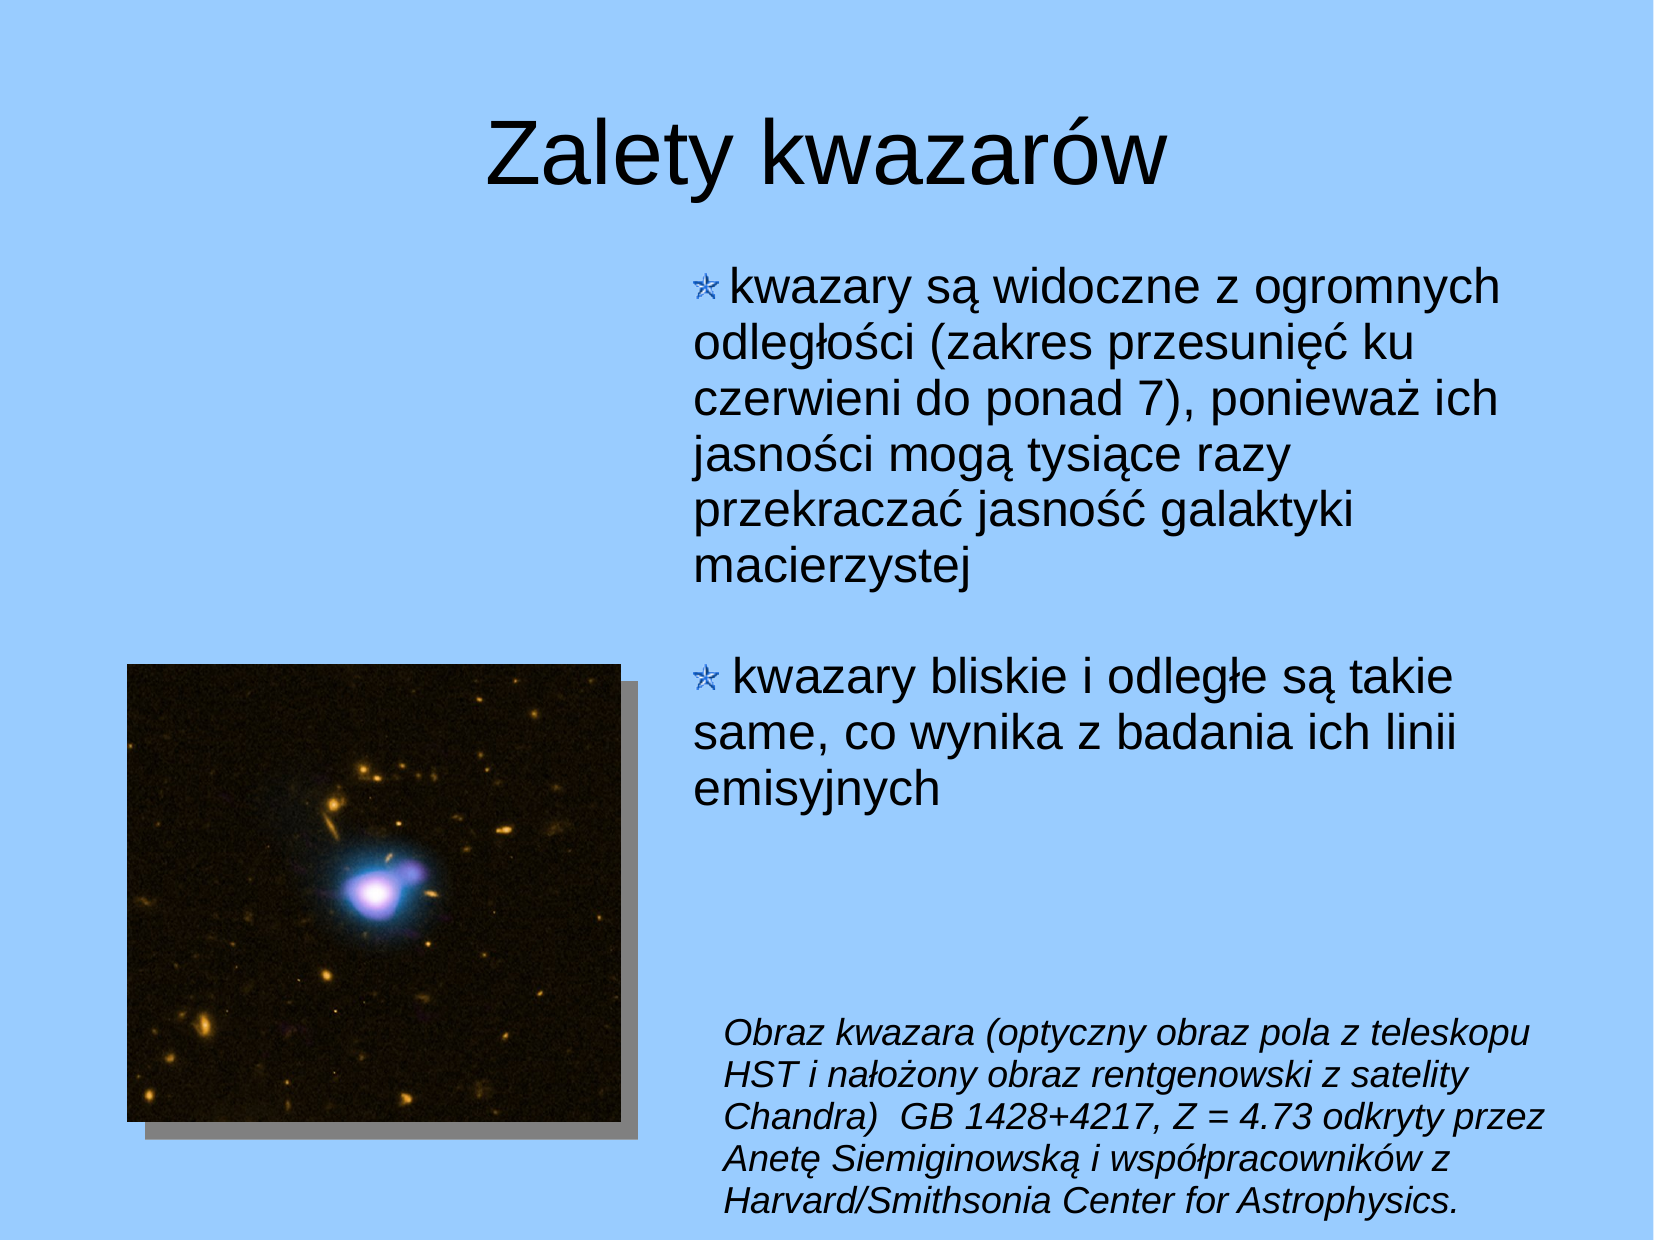

# Zalety kwazarów
 kwazary są widoczne z ogromnych odległości (zakres przesunięć ku czerwieni do ponad 7), ponieważ ich jasności mogą tysiące razy przekraczać jasność galaktyki macierzystej
 kwazary bliskie i odległe są takie same, co wynika z badania ich linii emisyjnych
Obraz kwazara (optyczny obraz pola z teleskopu HST i nałożony obraz rentgenowski z satelity Chandra) GB 1428+4217, Z = 4.73 odkryty przez Anetę Siemiginowską i współpracowników z Harvard/Smithsonia Center for Astrophysics.